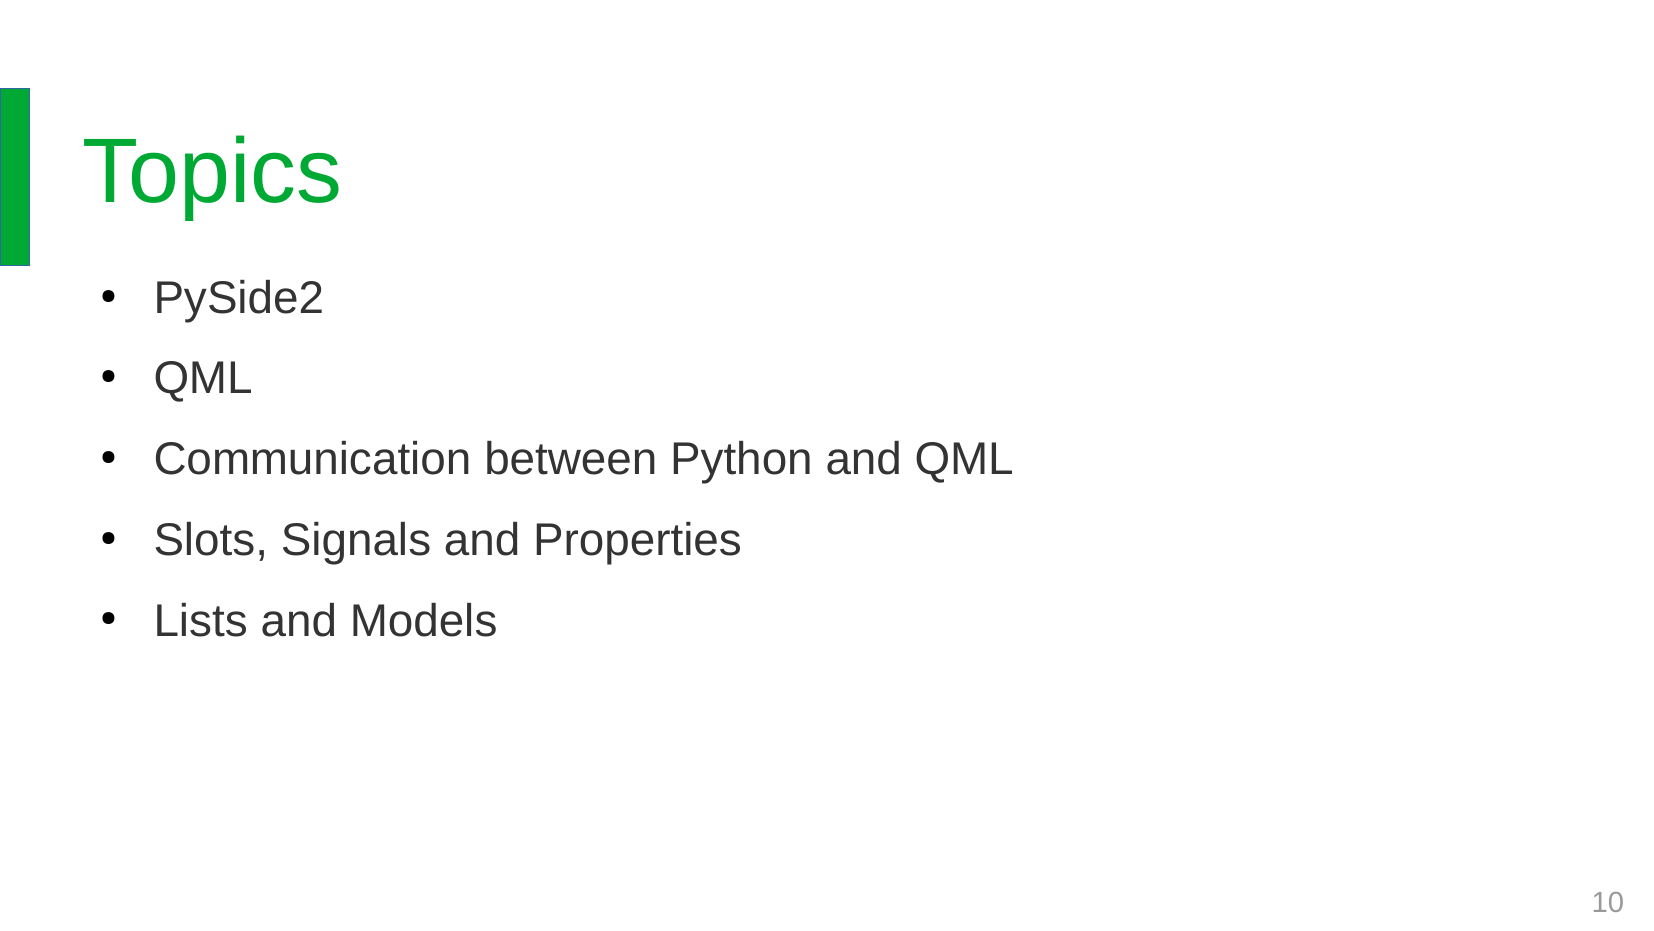

# Topics
PySide2
QML
Communication between Python and QML
Slots, Signals and Properties
Lists and Models